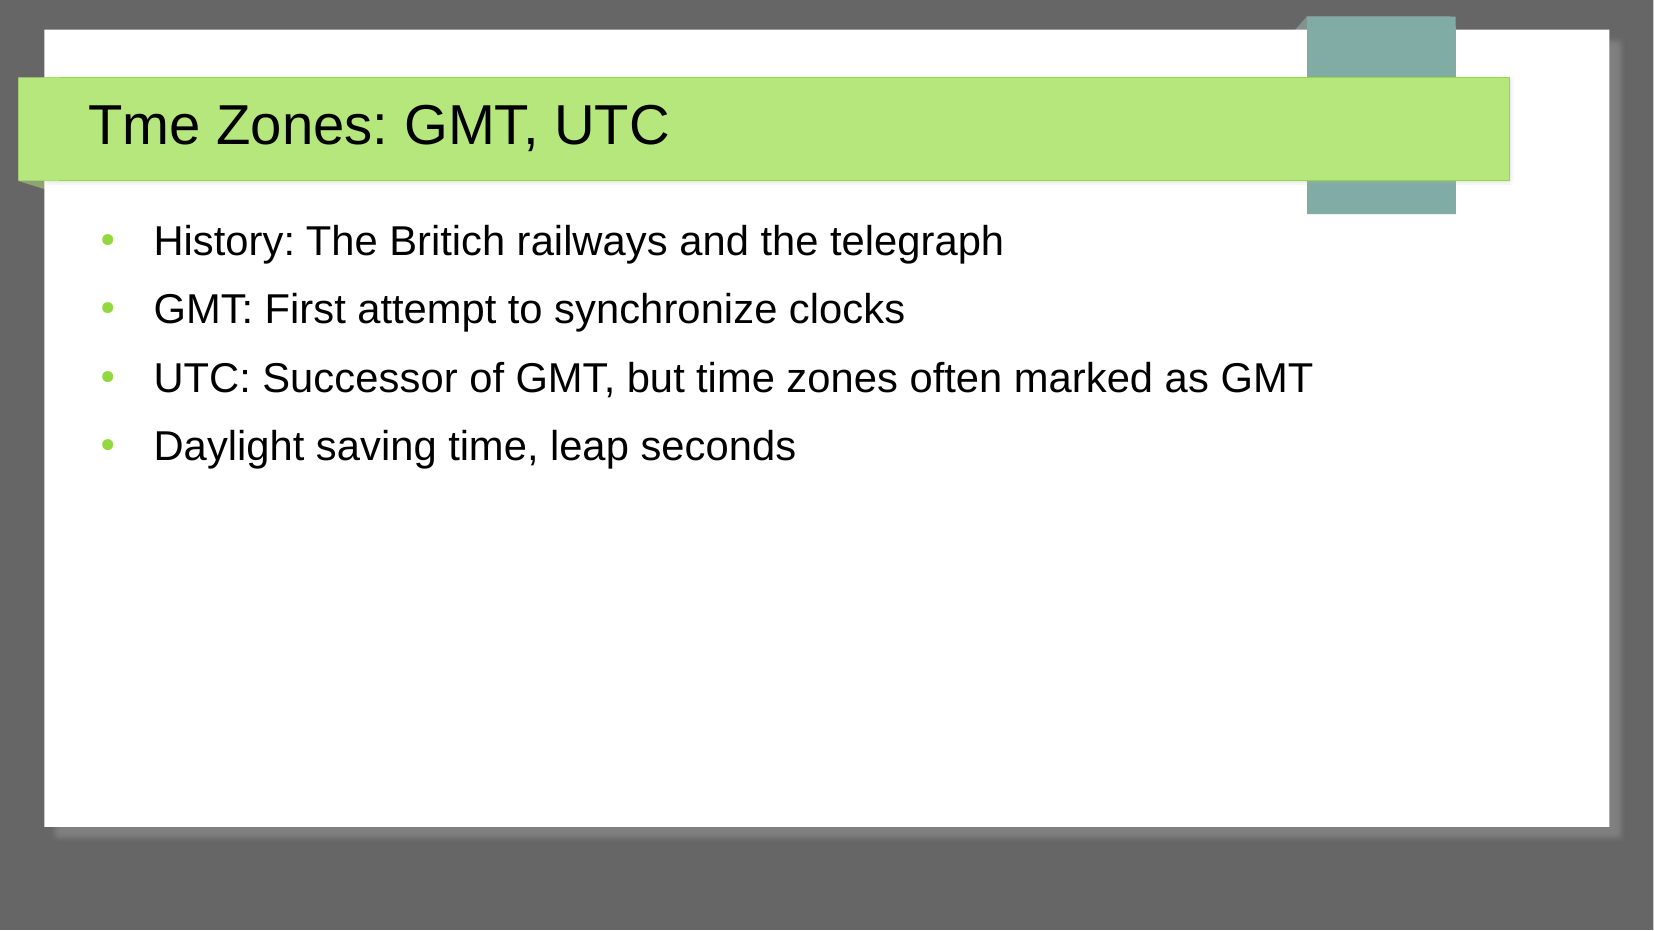

# Tme Zones: GMT, UTC
History: The Britich railways and the telegraph
GMT: First attempt to synchronize clocks
UTC: Successor of GMT, but time zones often marked as GMT
Daylight saving time, leap seconds